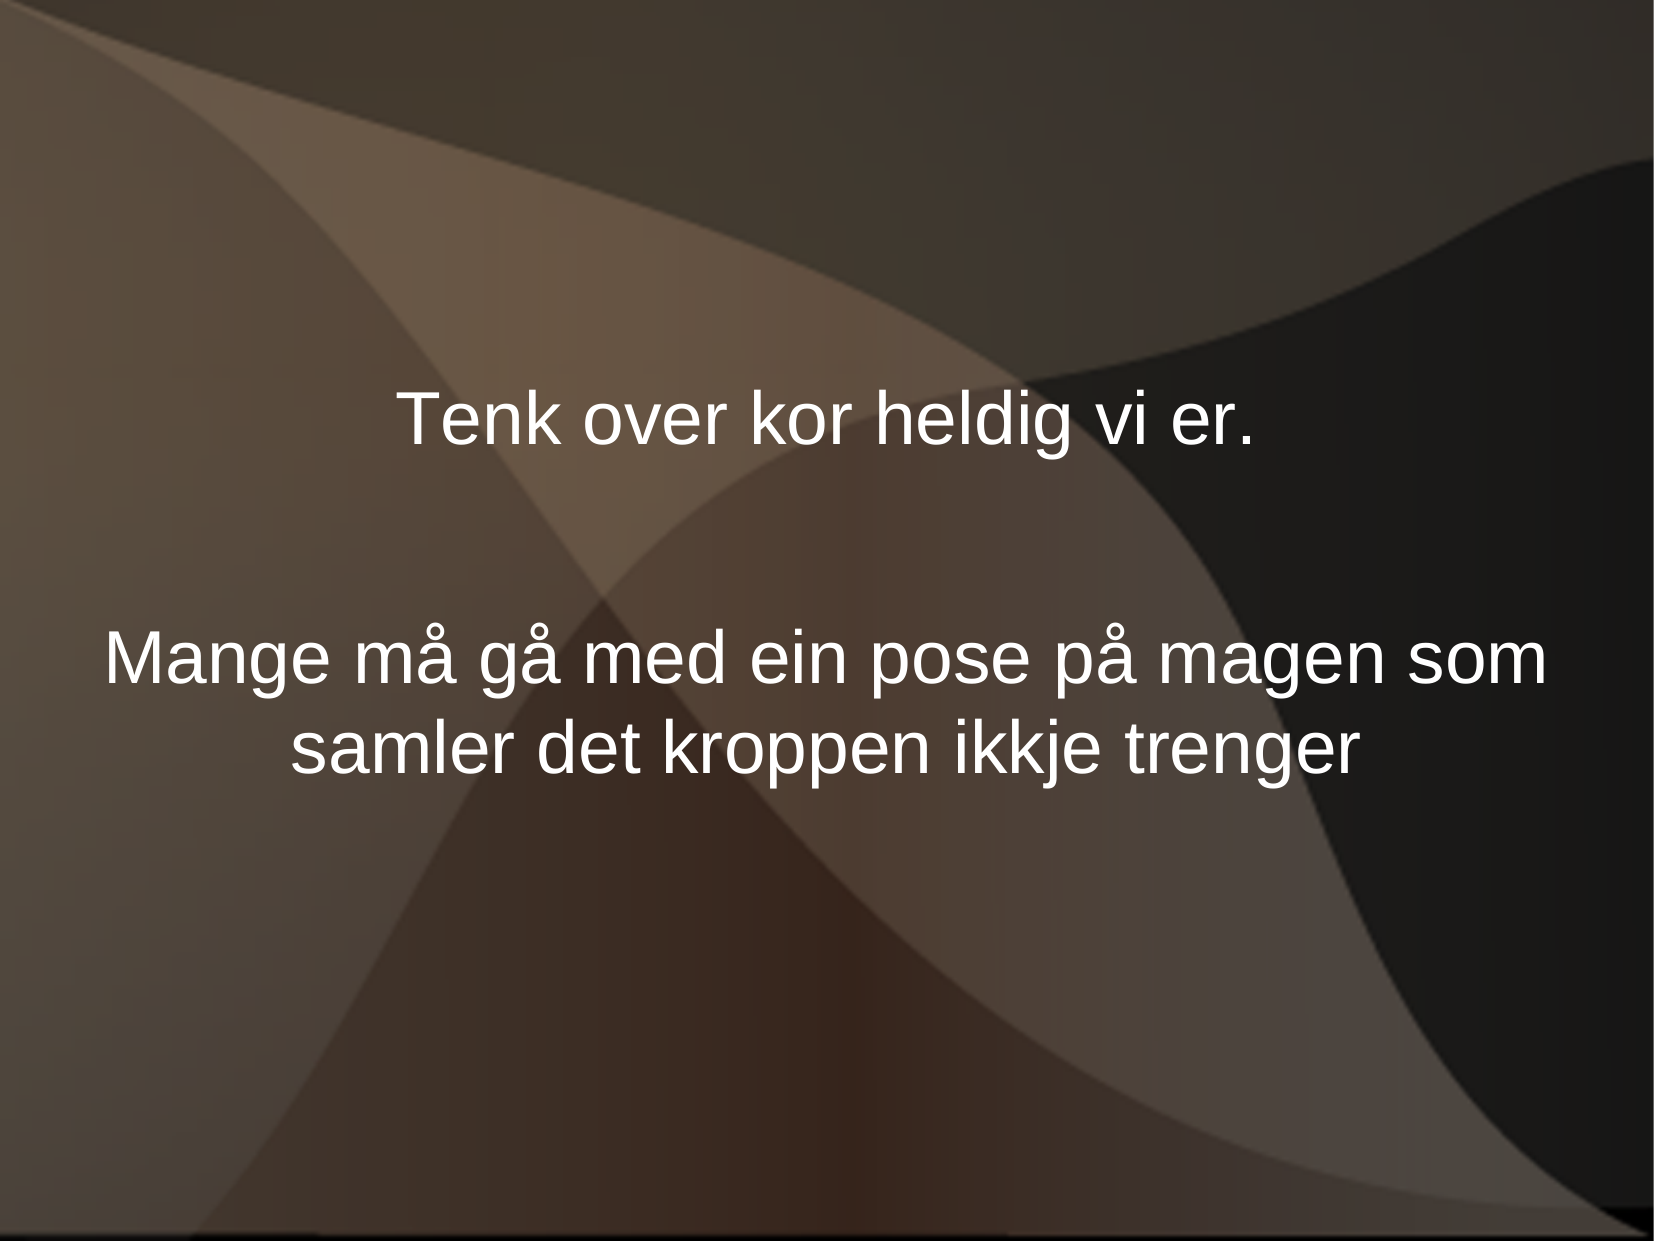

# Tenk over kor heldig vi er.
Mange må gå med ein pose på magen som samler det kroppen ikkje trenger